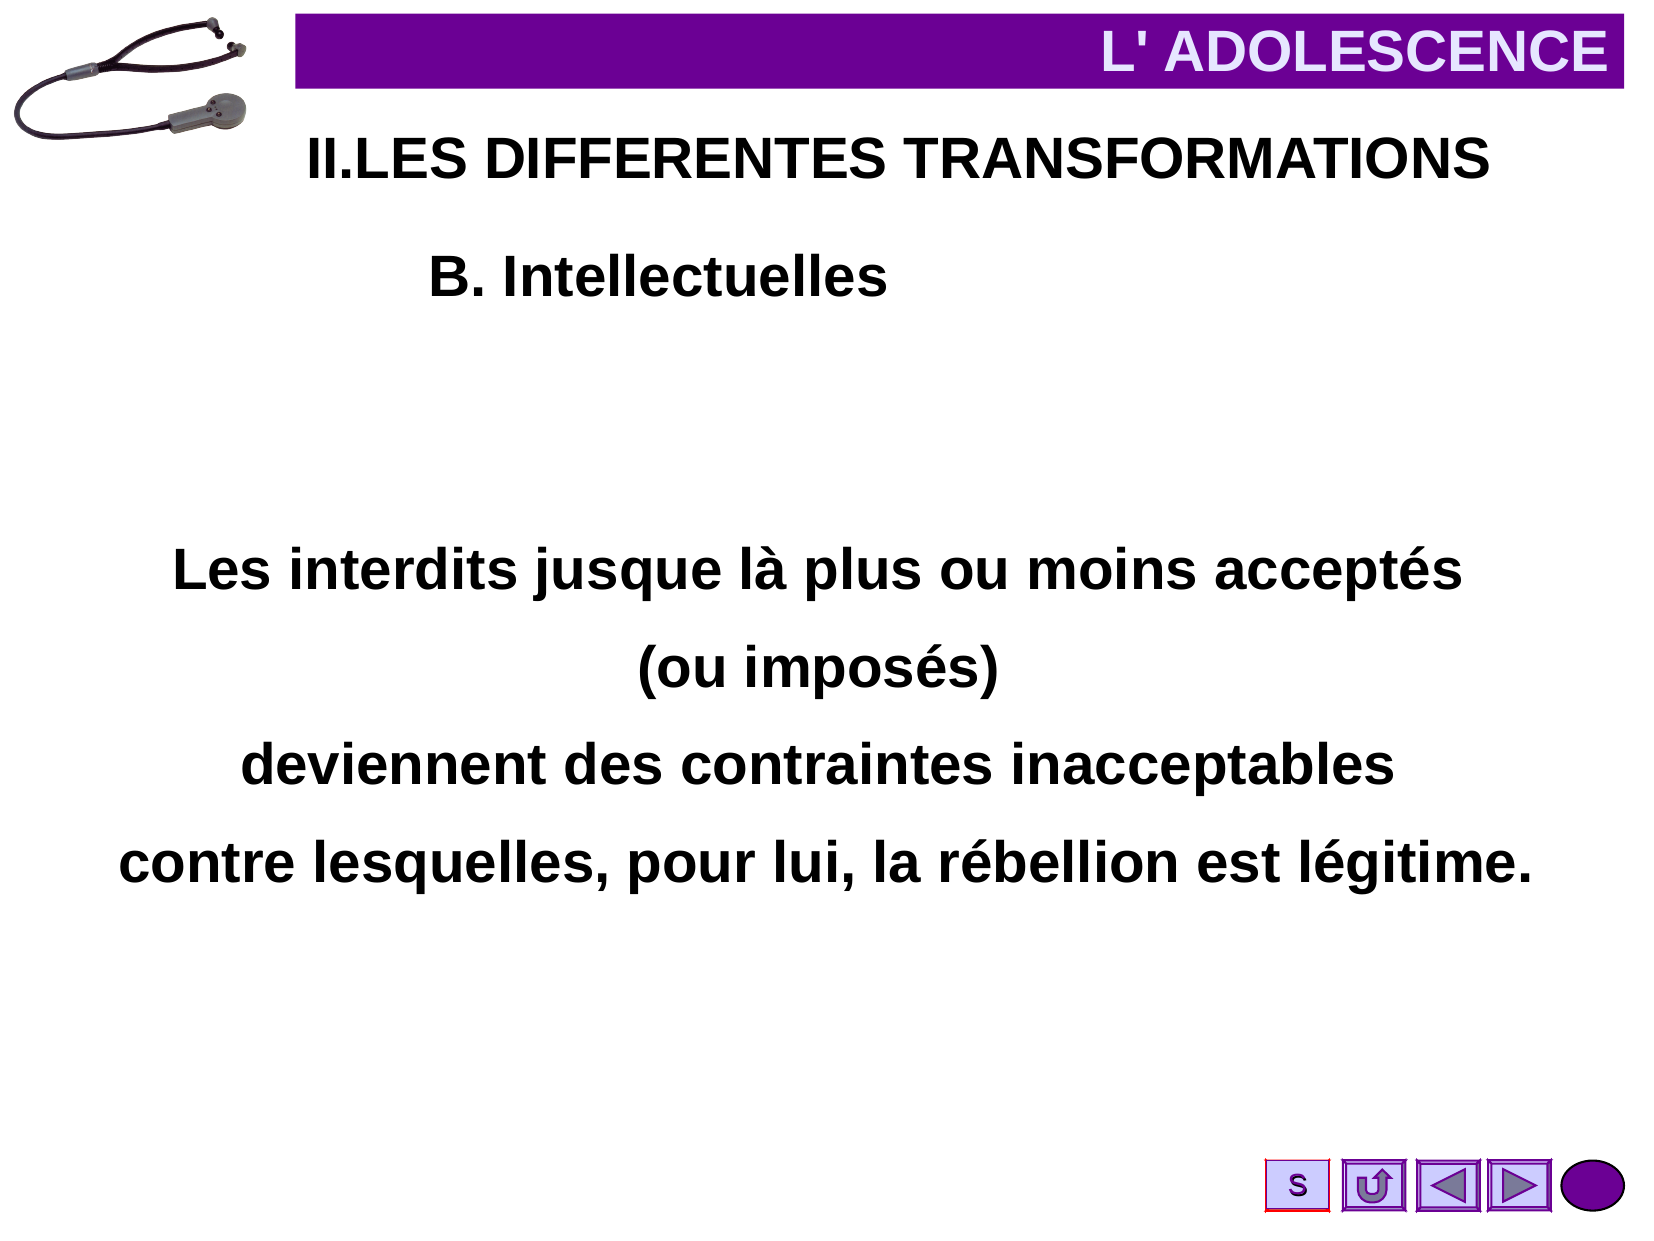

L' ADOLESCENCE
II.LES DIFFERENTES TRANSFORMATIONS
B. Intellectuelles
Les interdits jusque là plus ou moins acceptés
(ou imposés)
deviennent des contraintes inacceptables
contre lesquelles, pour lui, la rébellion est légitime.